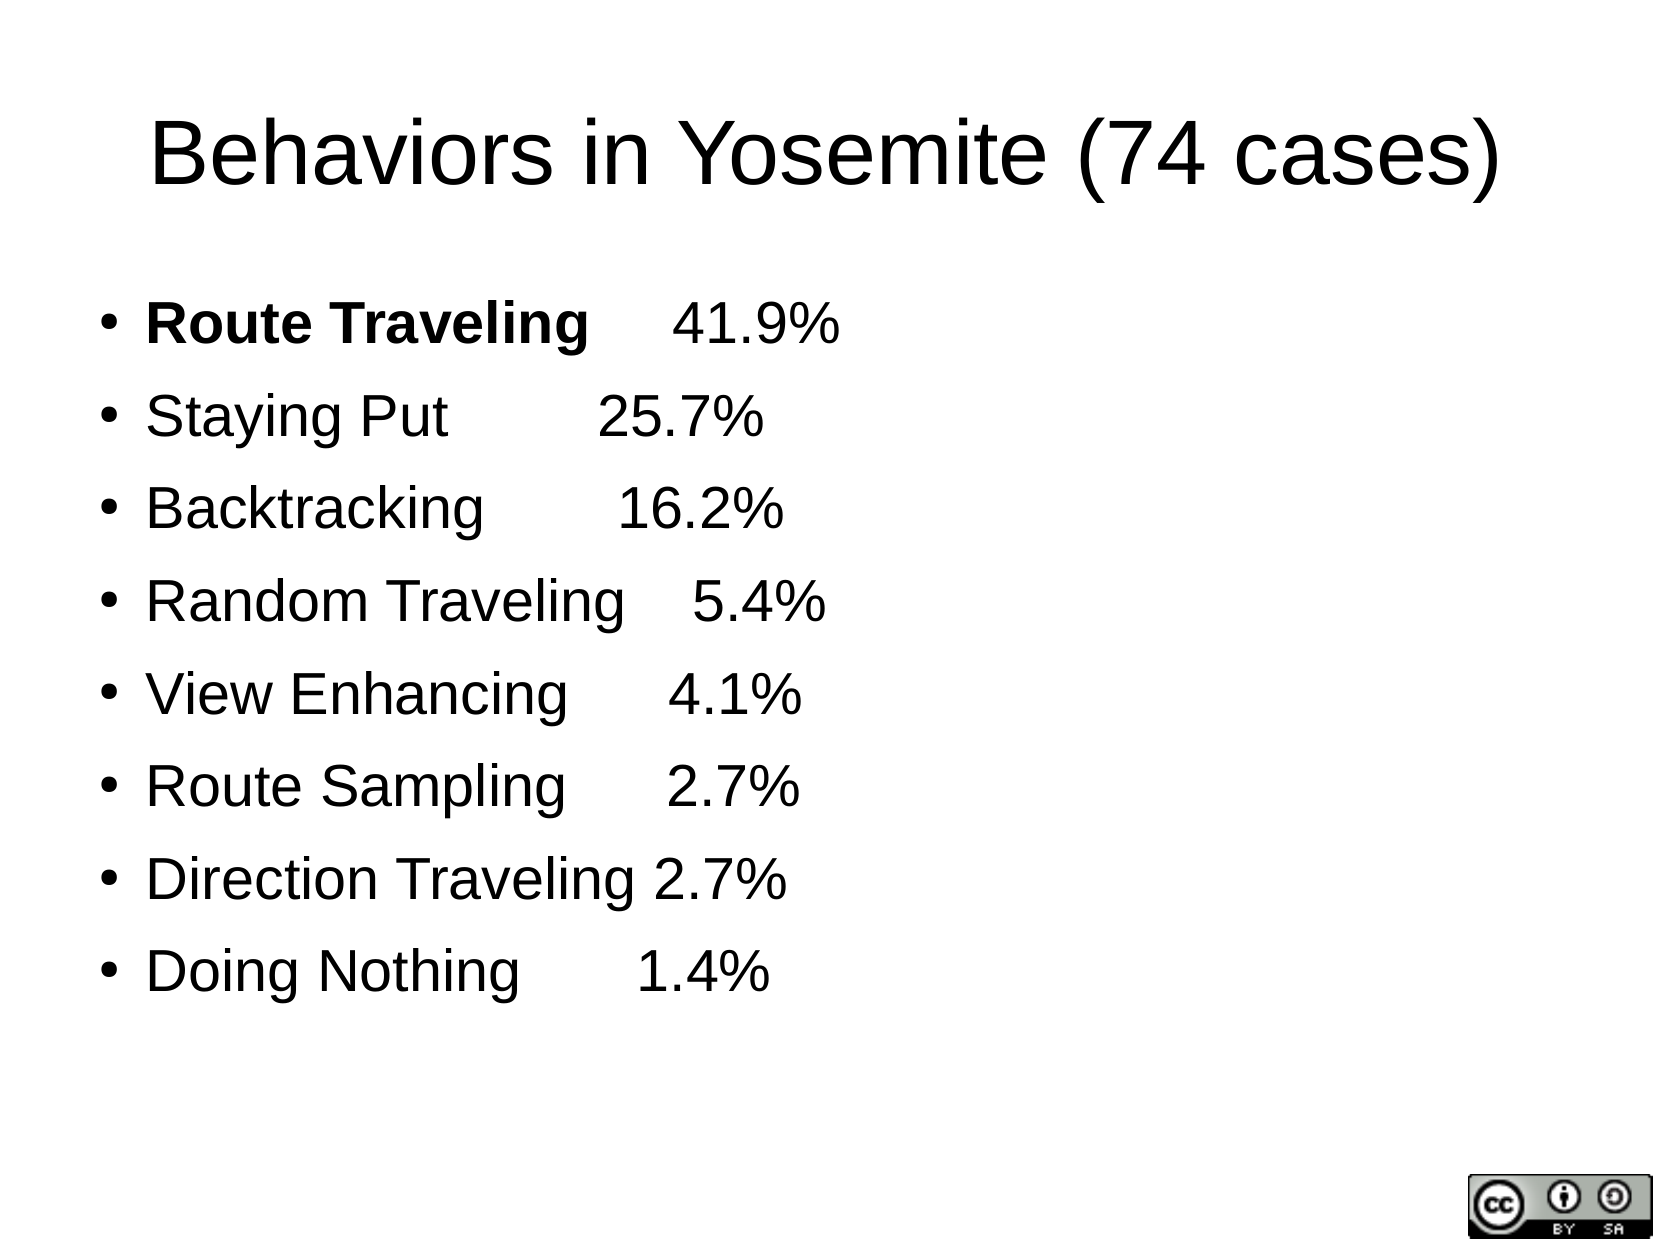

# Behaviors in Yosemite (74 cases)
Route Traveling 41.9%
Staying Put 25.7%
Backtracking 16.2%
Random Traveling 5.4%
View Enhancing 4.1%
Route Sampling 2.7%
Direction Traveling 2.7%
Doing Nothing 1.4%